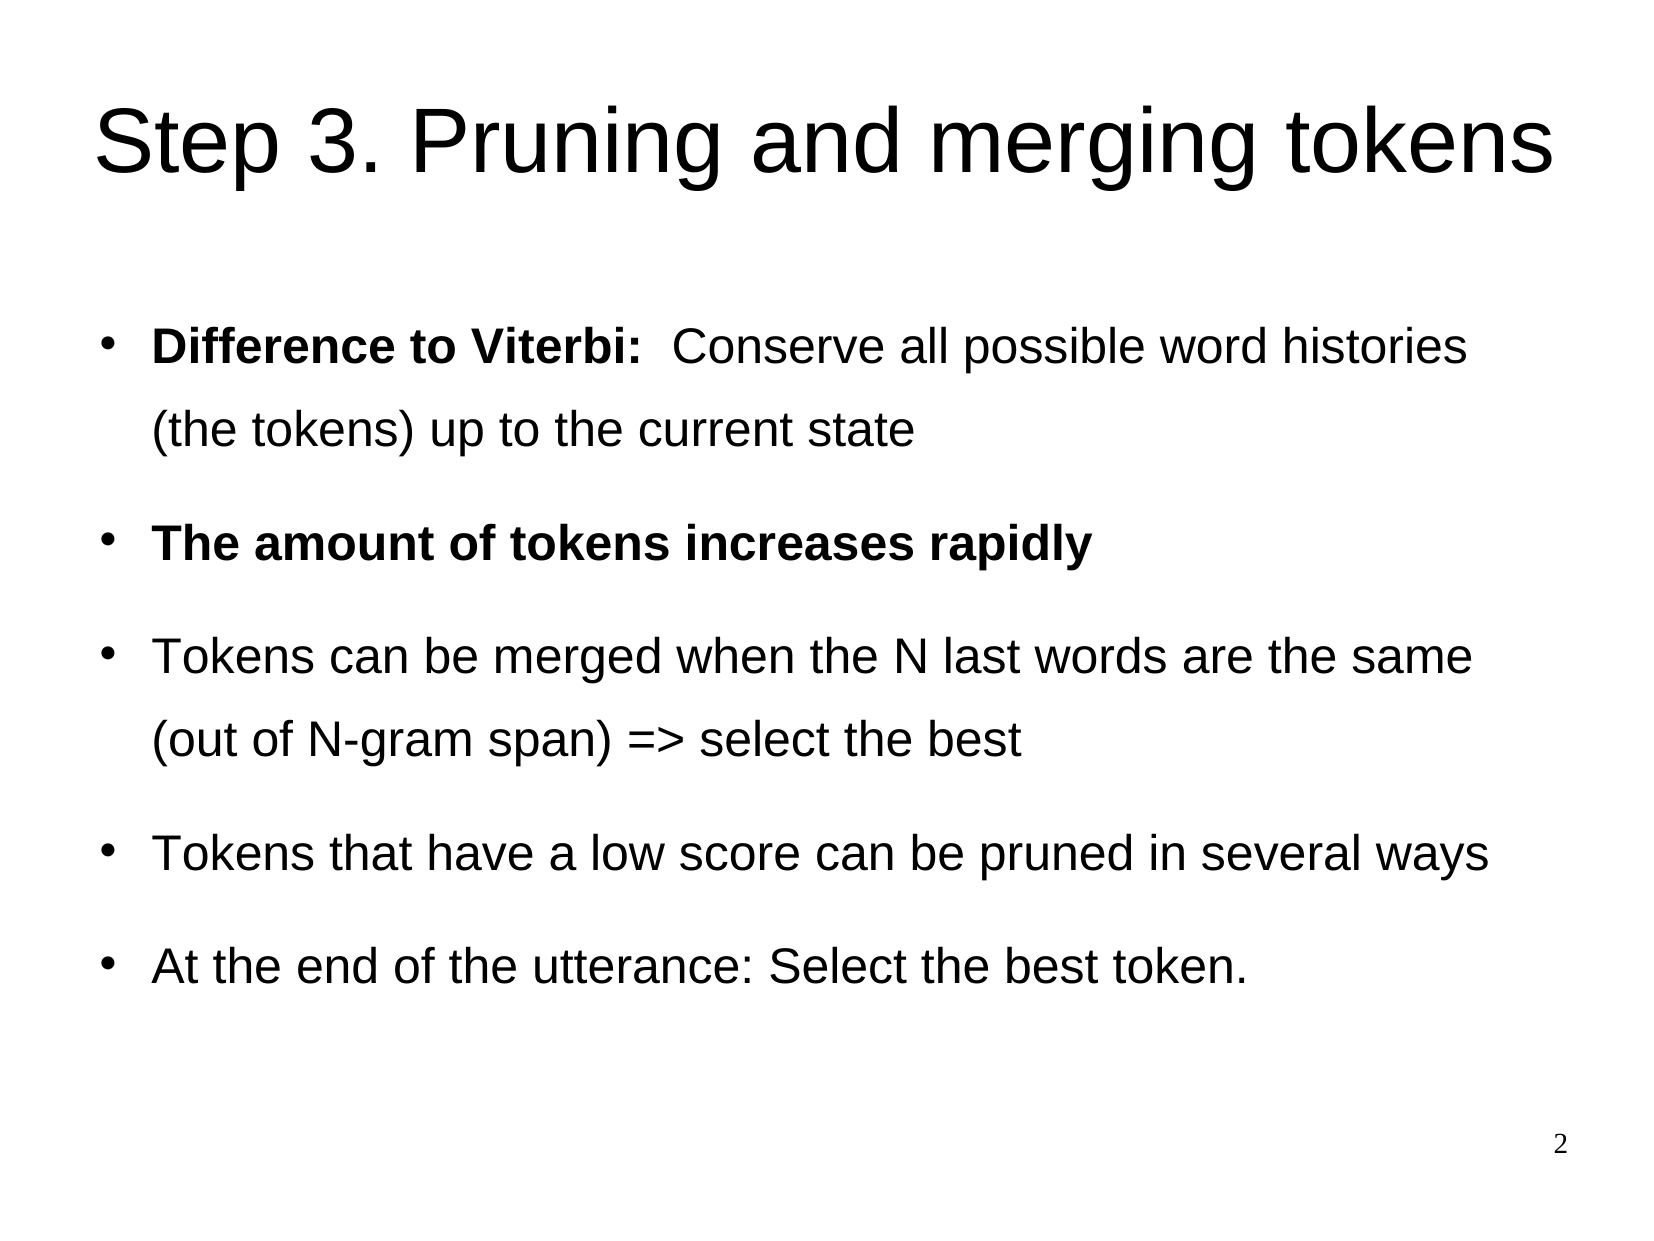

# Step 3. Pruning and merging tokens
Difference to Viterbi: Conserve all possible word histories (the tokens) up to the current state
The amount of tokens increases rapidly
Tokens can be merged when the N last words are the same (out of N-gram span)‏ => select the best
Tokens that have a low score can be pruned in several ways
At the end of the utterance: Select the best token.
2